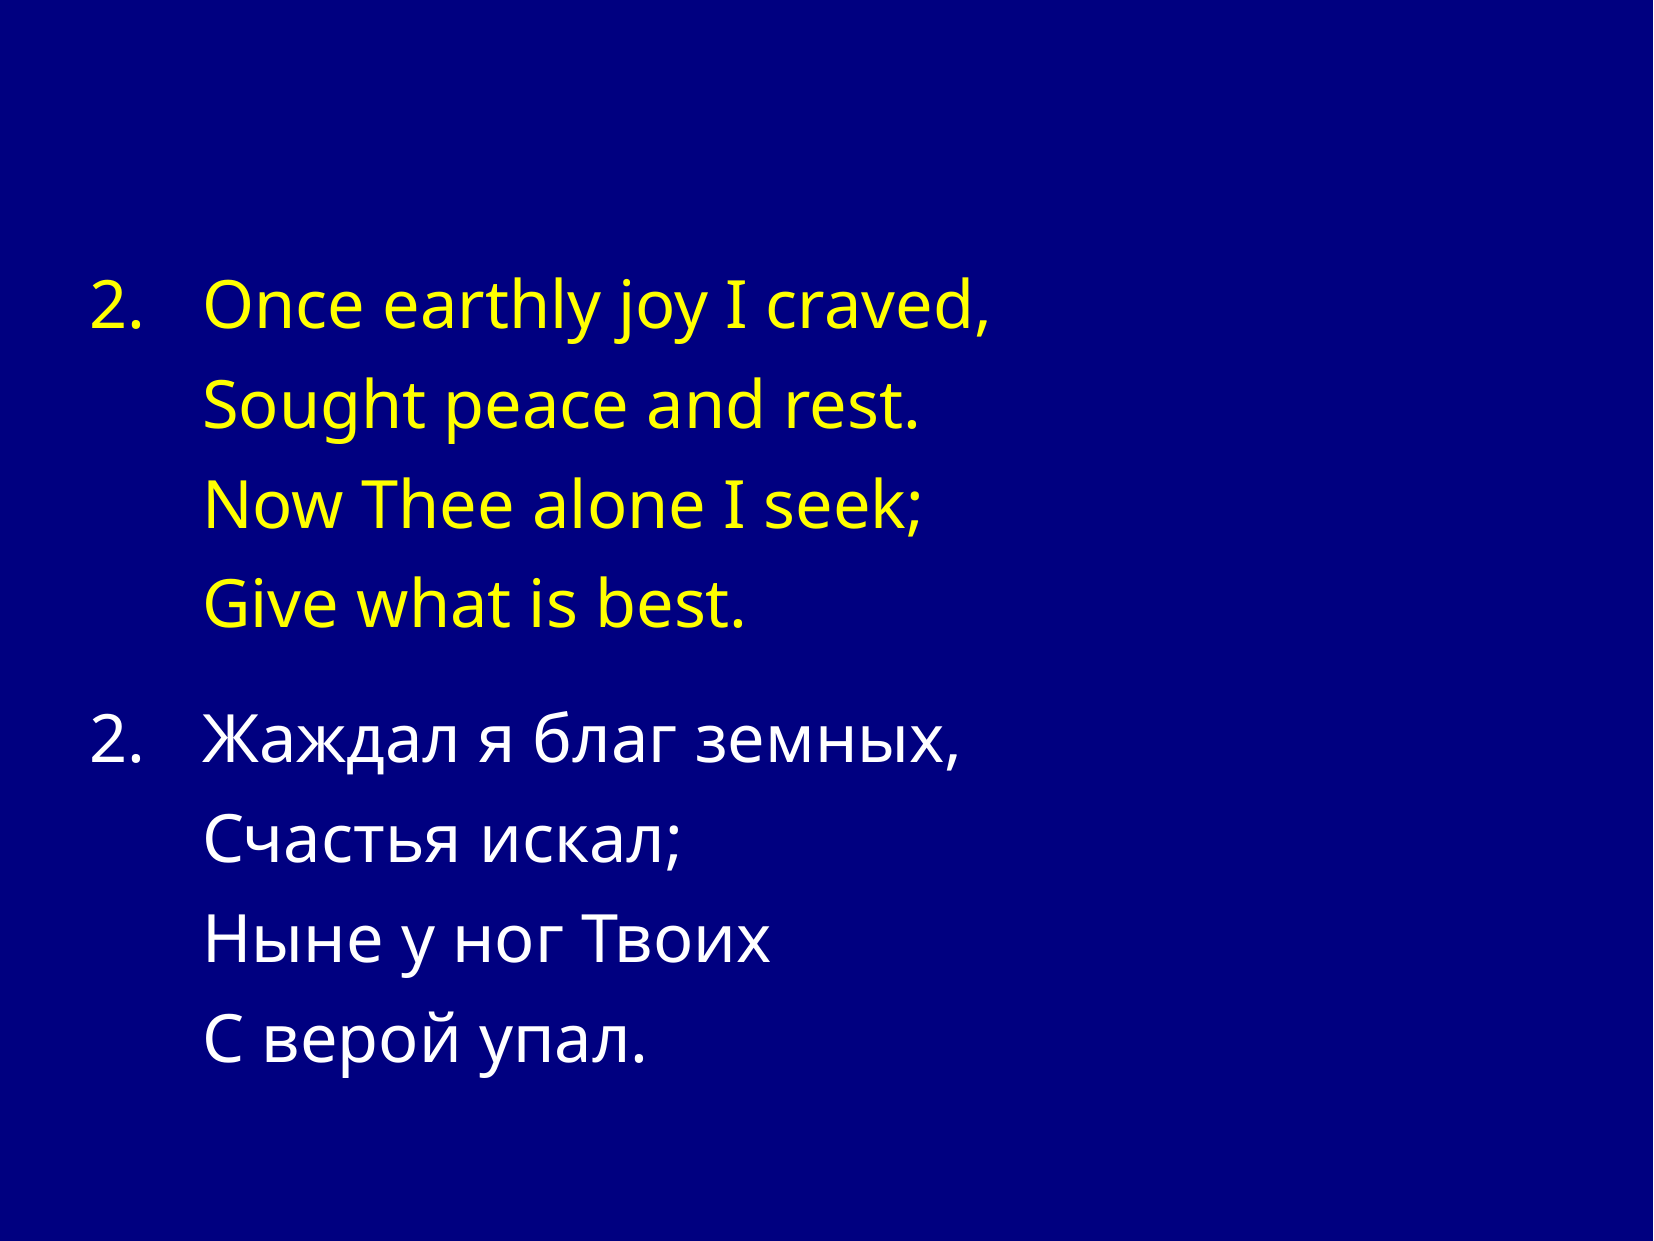

2.	Once earthly joy I craved,
	Sought peace and rest.
	Now Thee alone I seek;
	Give what is best.
2.	Жаждал я благ земных,
	Счастья искал;
	Ныне у ног Твоих
	С верой упал.